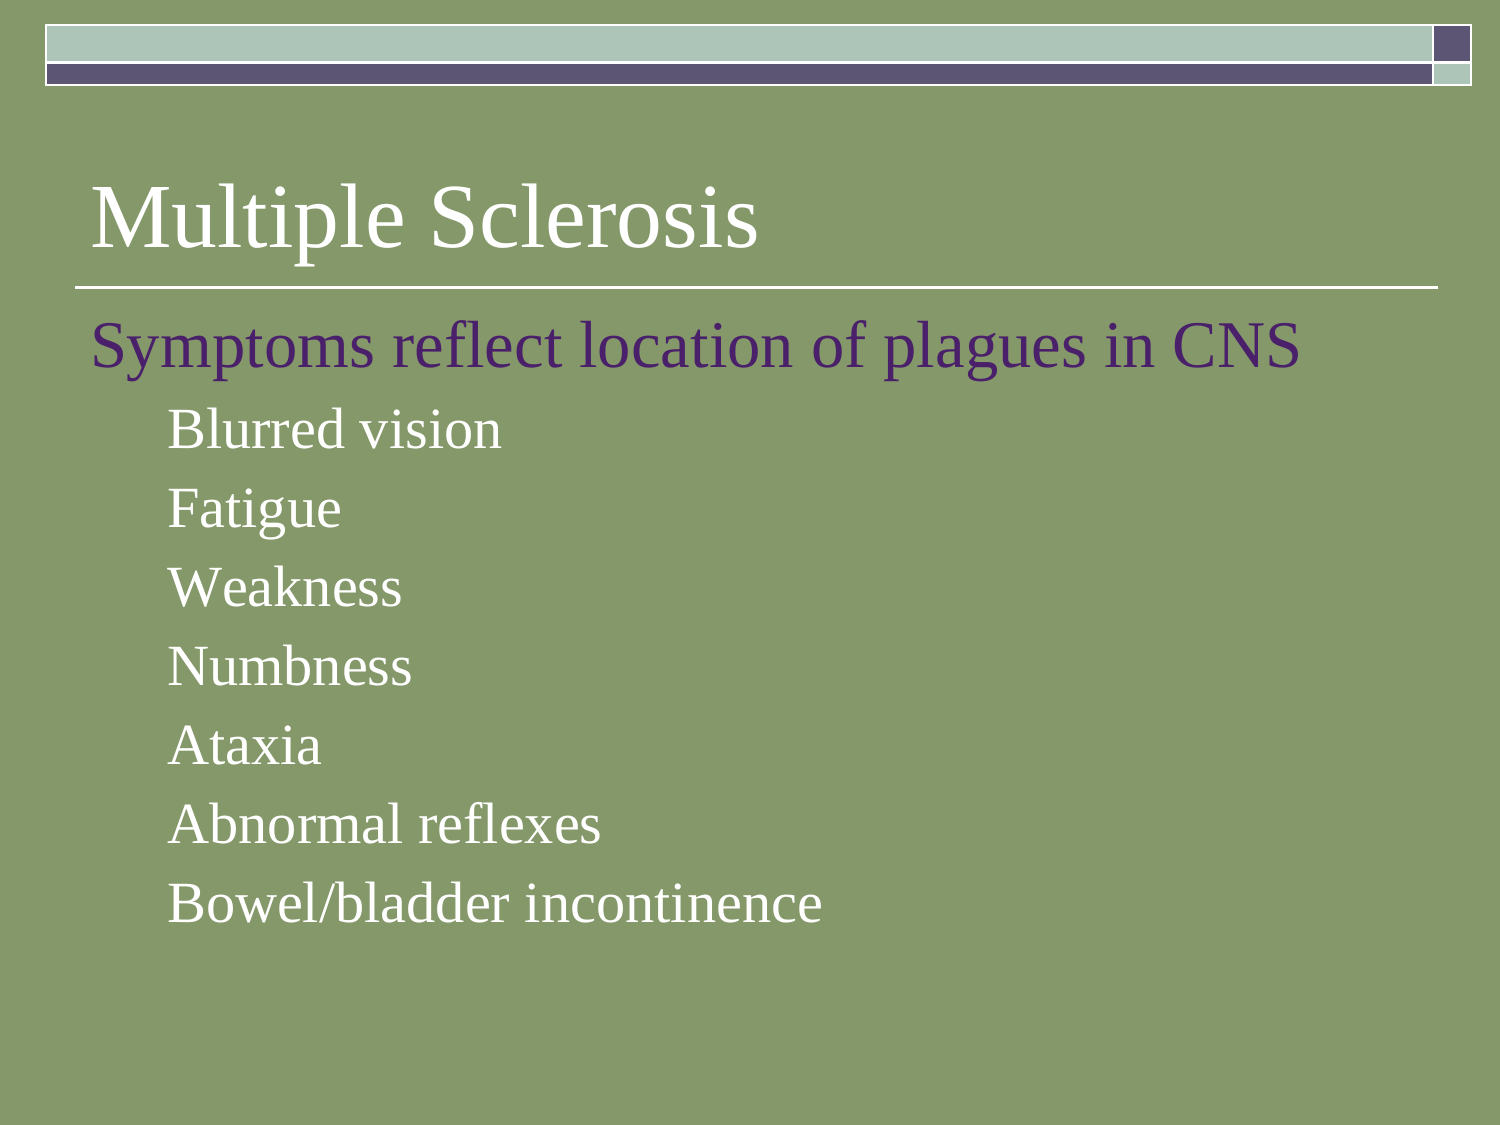

# Multiple Sclerosis
Symptoms reflect location of plagues in CNS
Blurred vision
Fatigue
Weakness
Numbness
Ataxia
Abnormal reflexes
Bowel/bladder incontinence